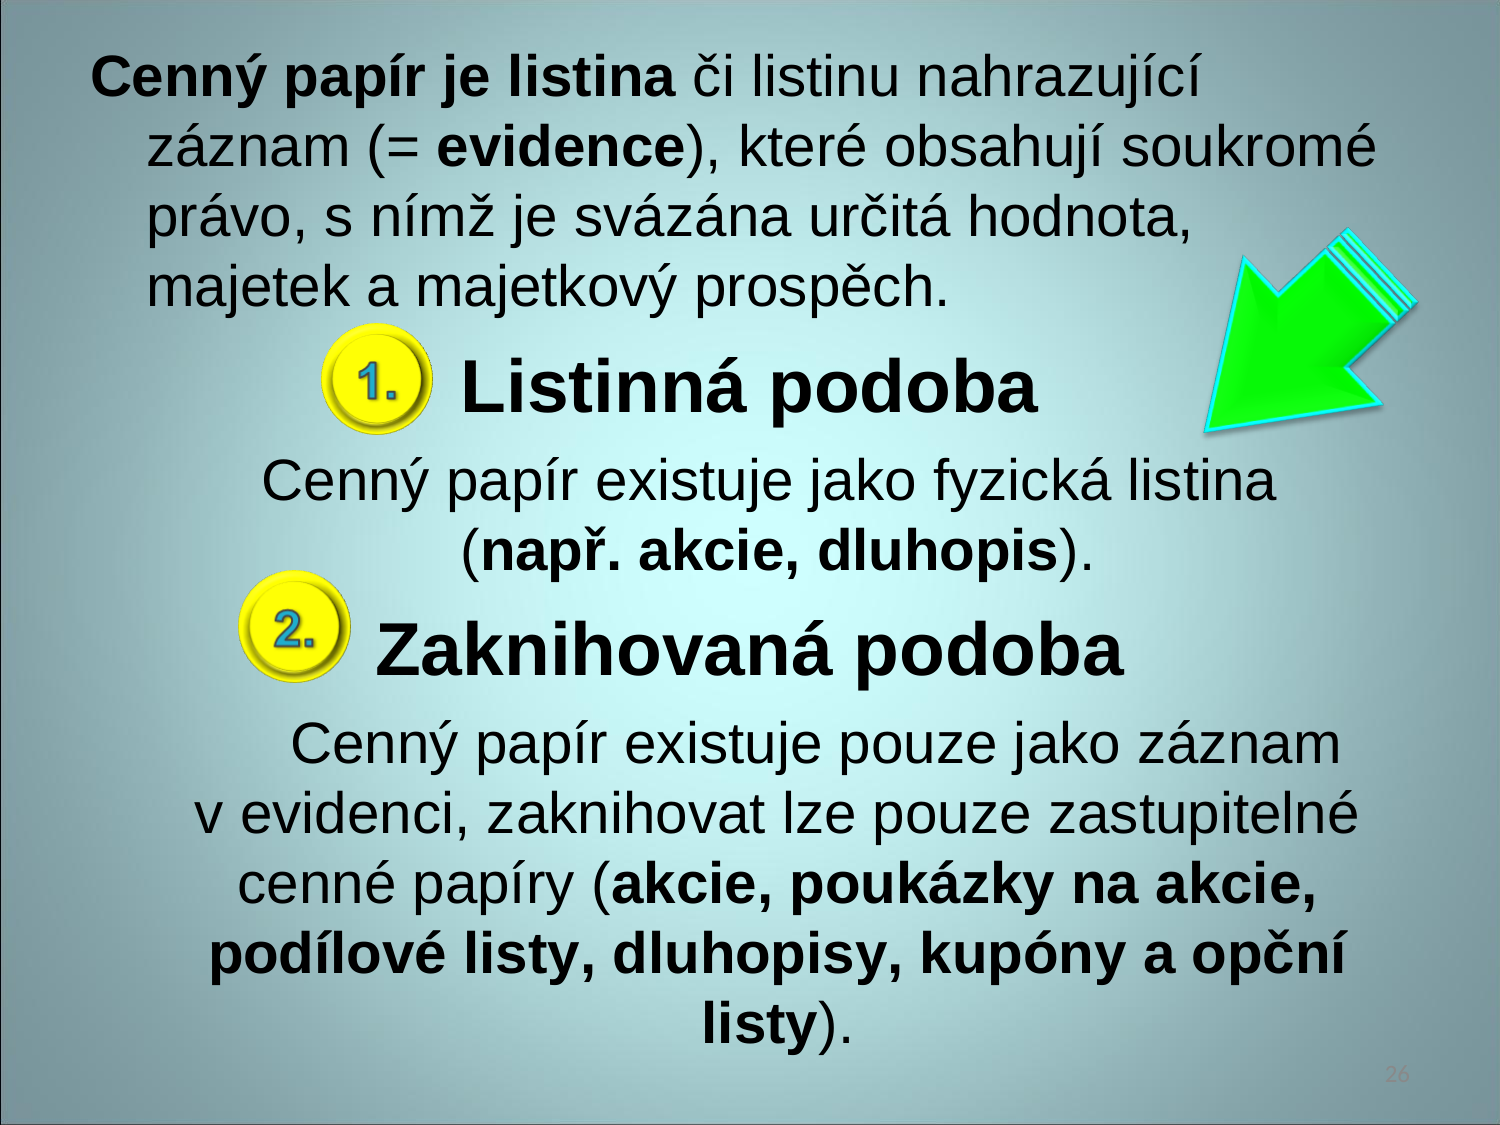

# Cenný papír je listina či listinu nahrazující záznam (= evidence), které obsahují soukromé právo, s nímž je svázána určitá hodnota, majetek a majetkový prospěch.
Listinná podoba
	Cenný papír existuje jako fyzická listina
(např. akcie, dluhopis).
Zaknihovaná podoba
		Cenný papír existuje pouze jako záznam
v evidenci, zaknihovat lze pouze zastupitelné cenné papíry (akcie, poukázky na akcie, podílové listy, dluhopisy, kupóny a opční listy).